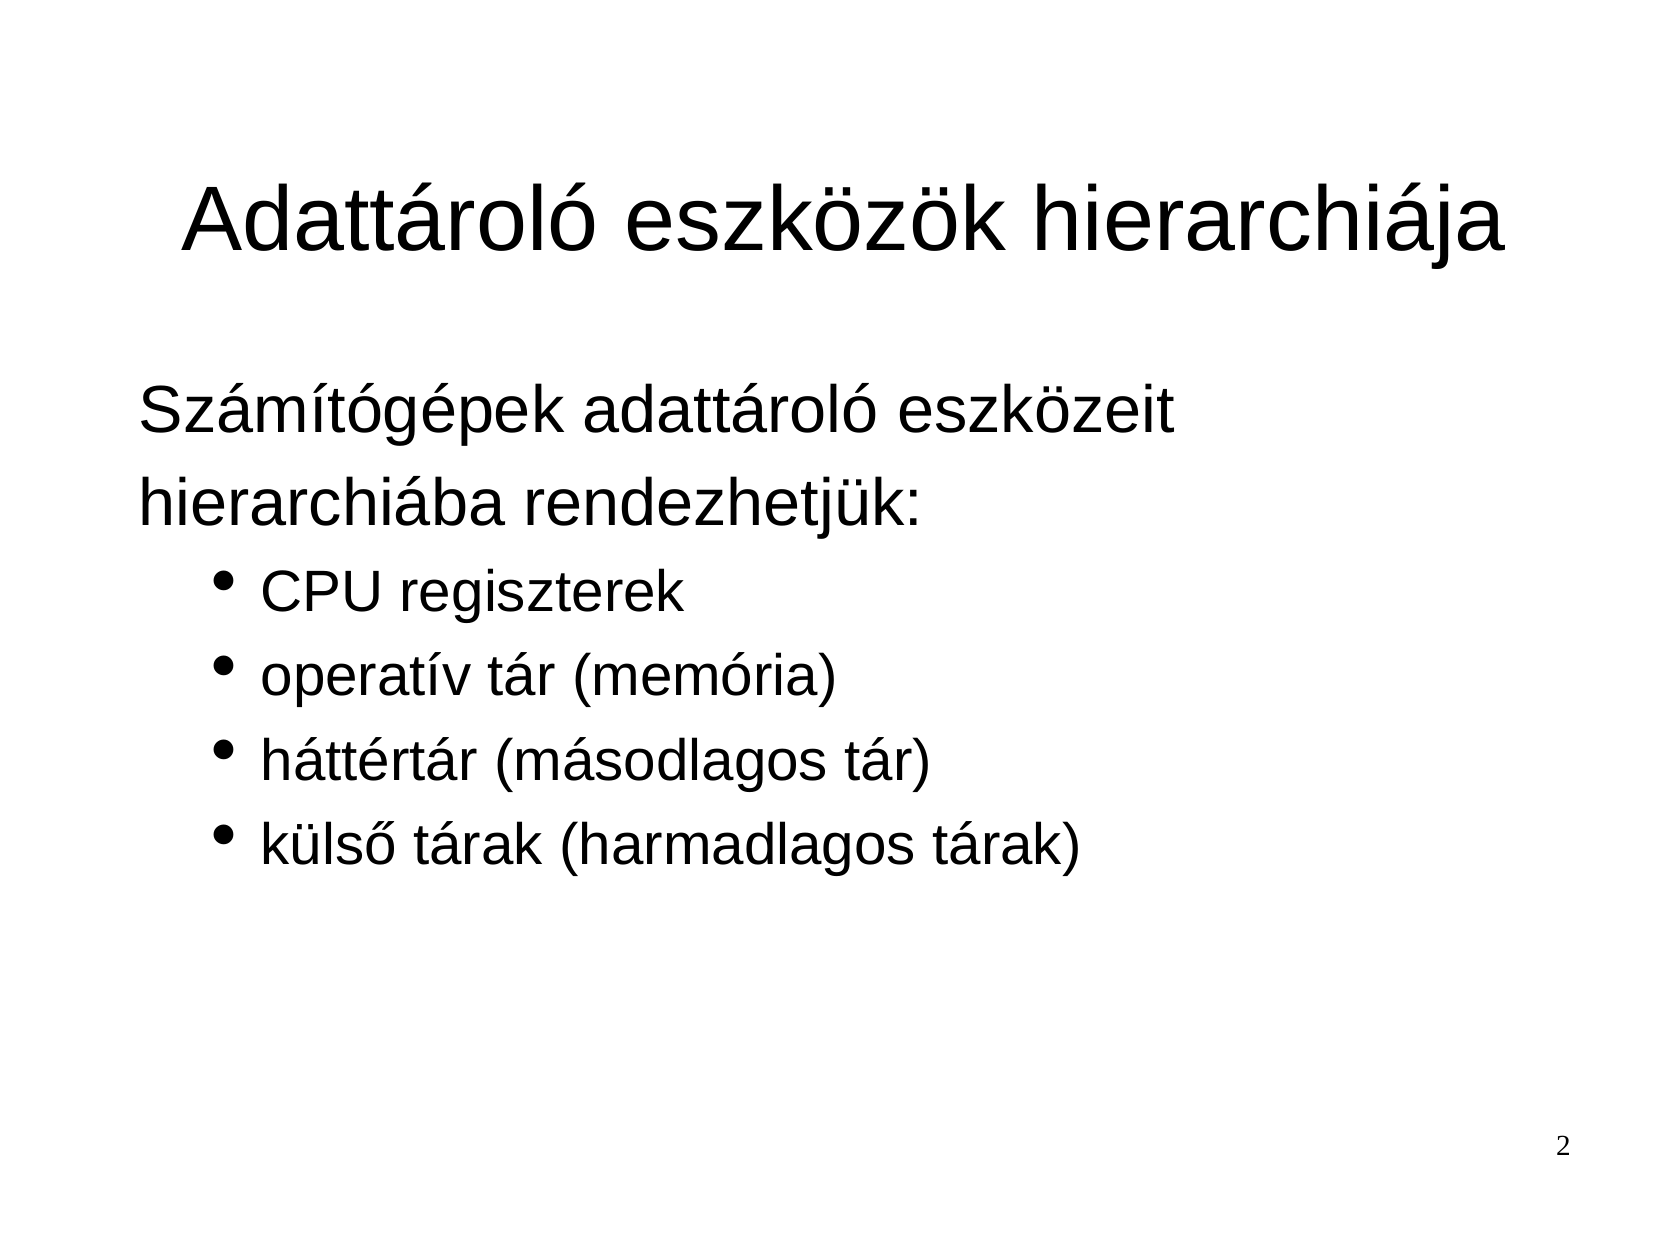

# Adattároló eszközök hierarchiája
Számítógépek adattároló eszközeit
hierarchiába rendezhetjük:
CPU regiszterek
operatív tár (memória)
háttértár (másodlagos tár)
külső tárak (harmadlagos tárak)
2